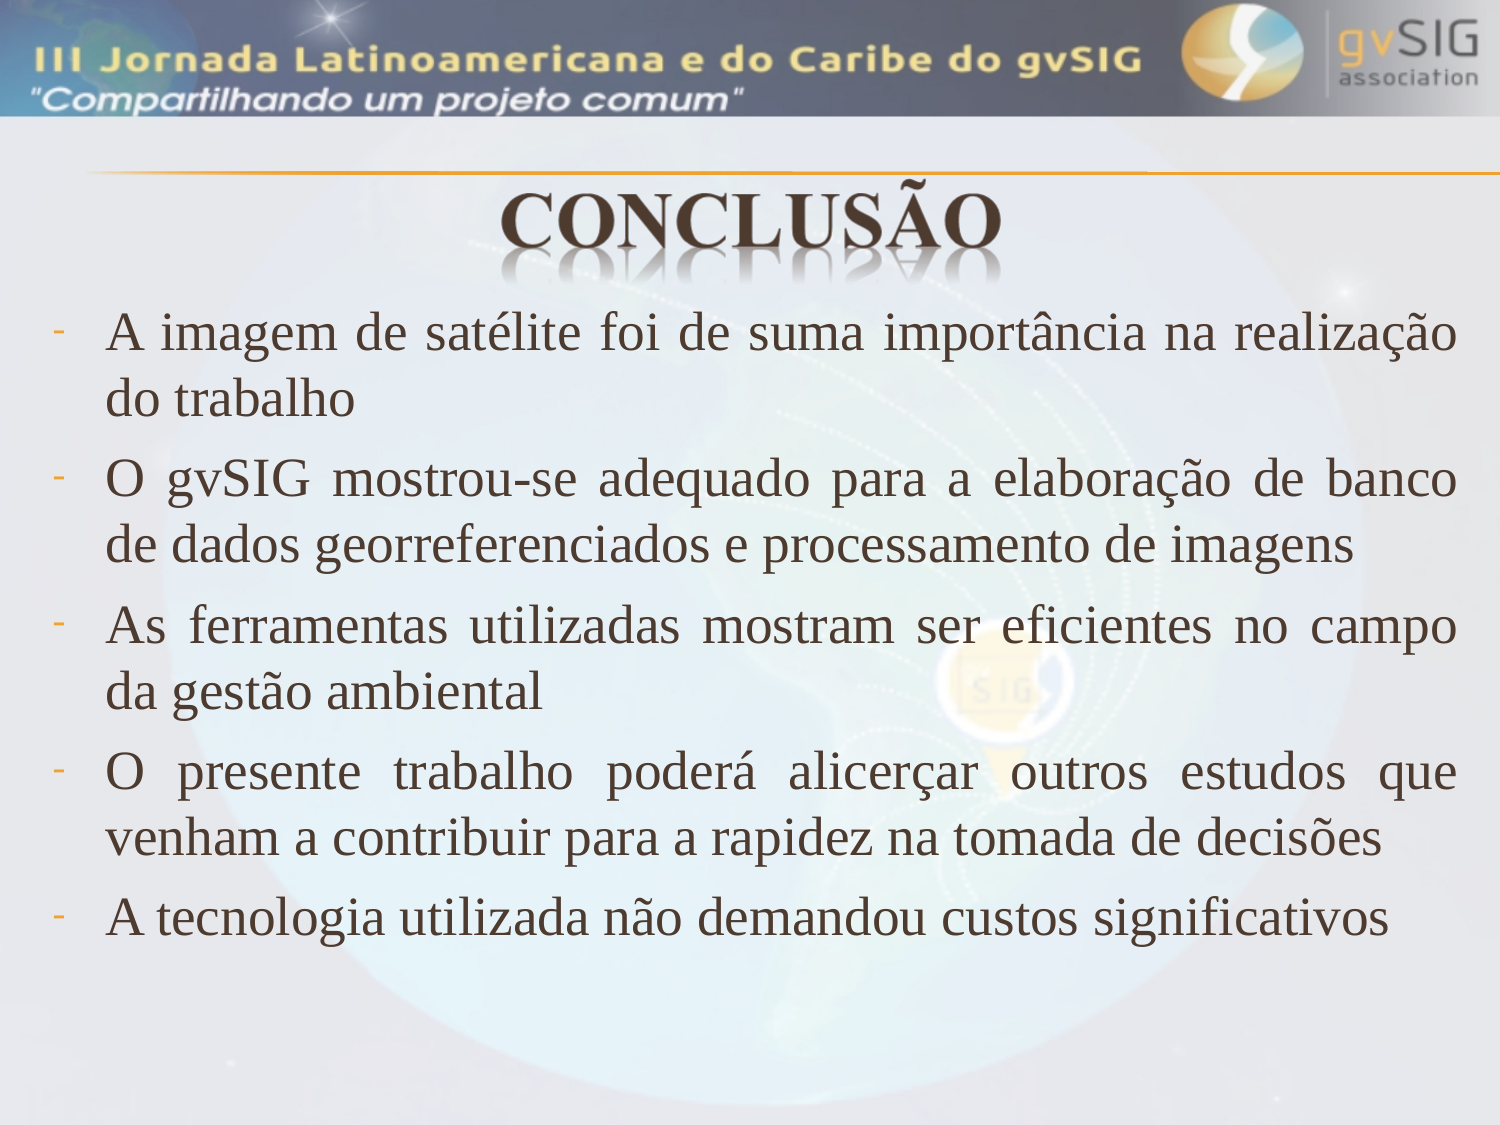

# A imagem de satélite foi de suma importância na realização do trabalho
O gvSIG mostrou-se adequado para a elaboração de banco de dados georreferenciados e processamento de imagens
As ferramentas utilizadas mostram ser eficientes no campo da gestão ambiental
O presente trabalho poderá alicerçar outros estudos que venham a contribuir para a rapidez na tomada de decisões
A tecnologia utilizada não demandou custos significativos